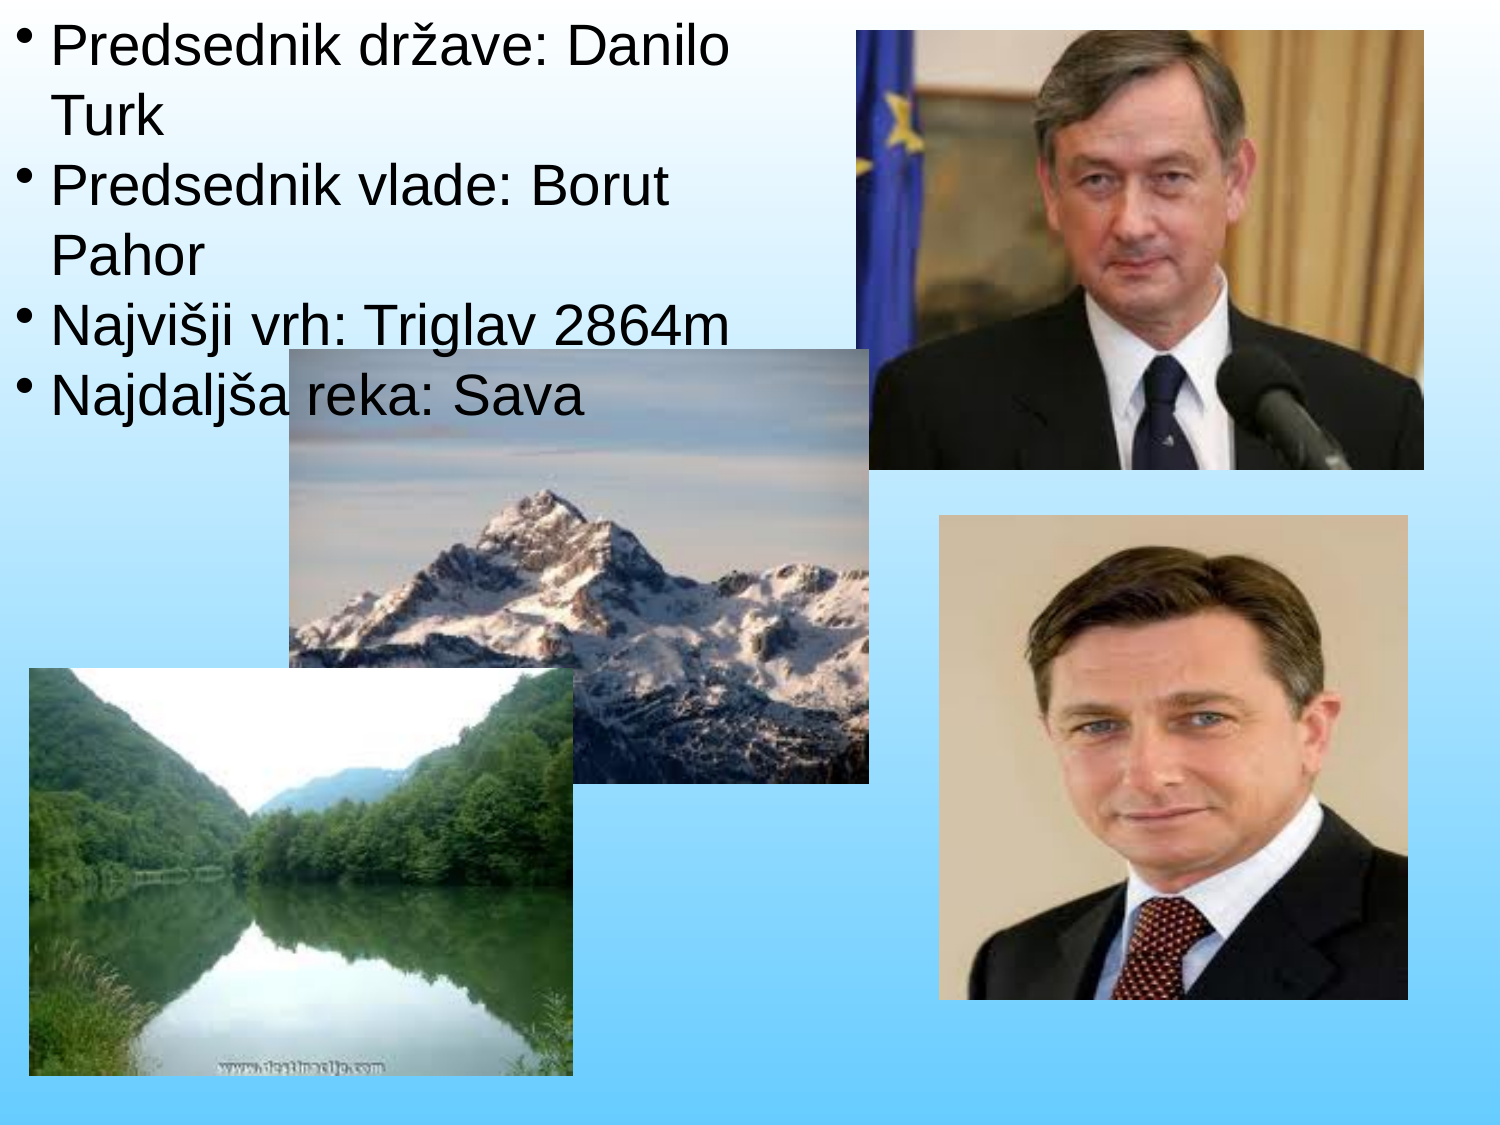

Predsednik države: Danilo Turk
Predsednik vlade: Borut Pahor
Najvišji vrh: Triglav 2864m
Najdaljša reka: Sava